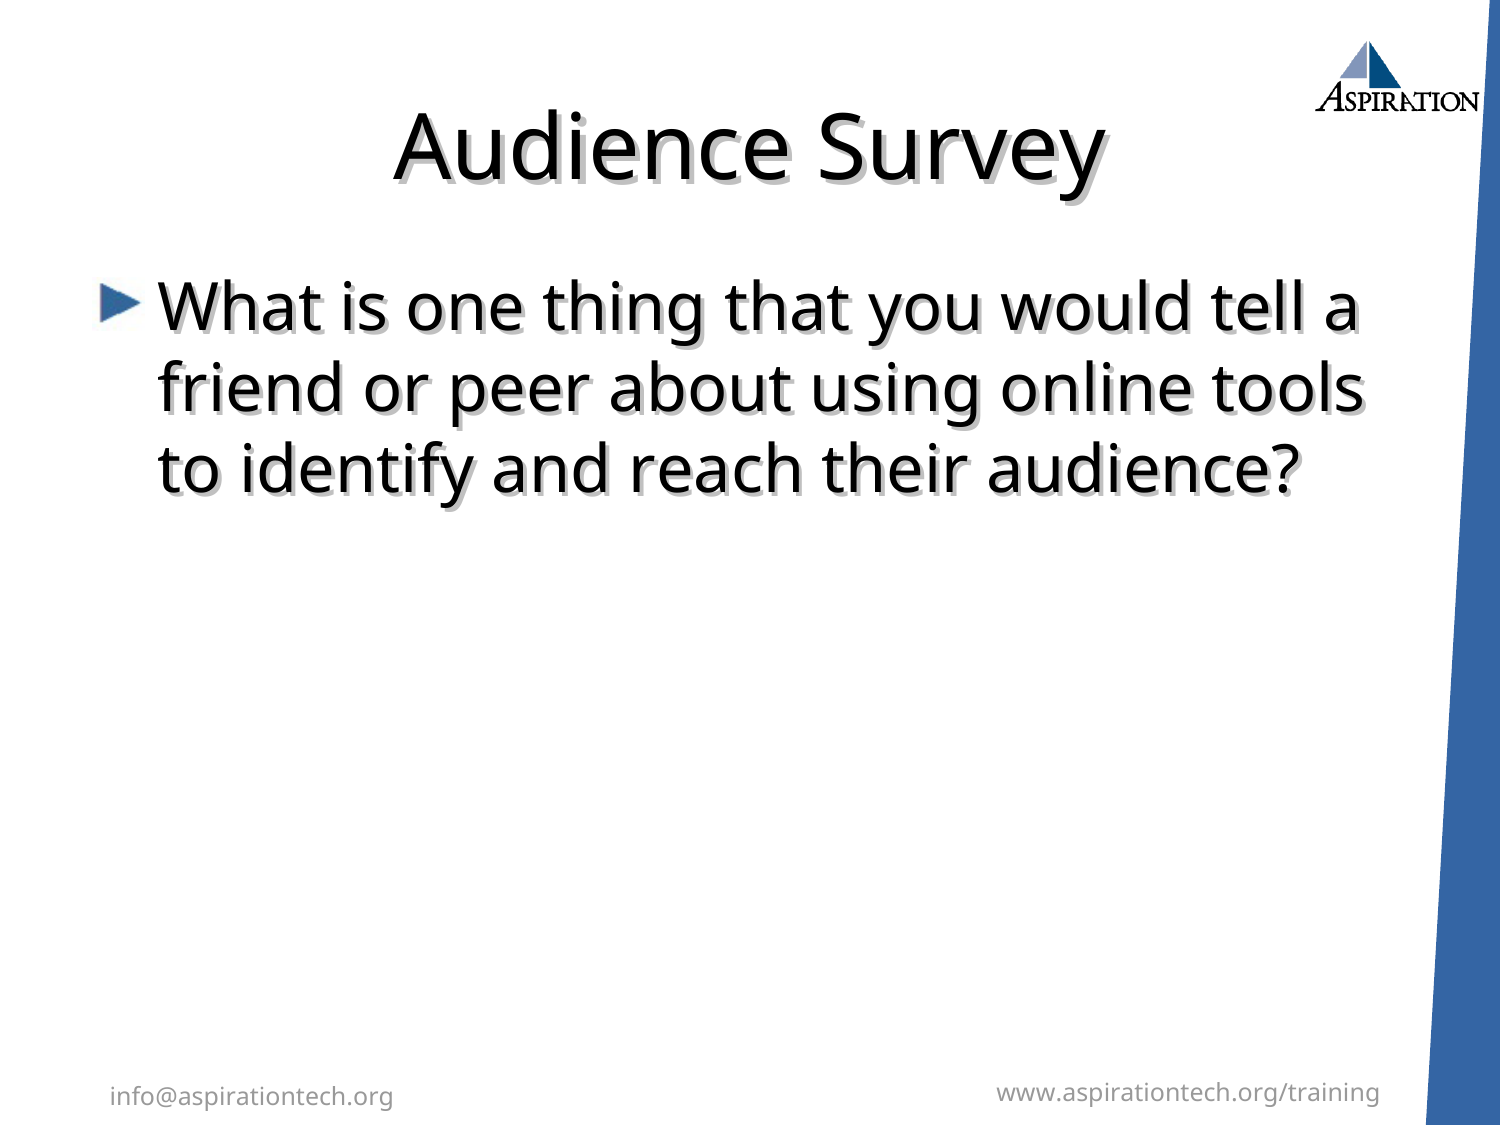

# Audience Survey
What is one thing that you would tell a friend or peer about using online tools to identify and reach their audience?